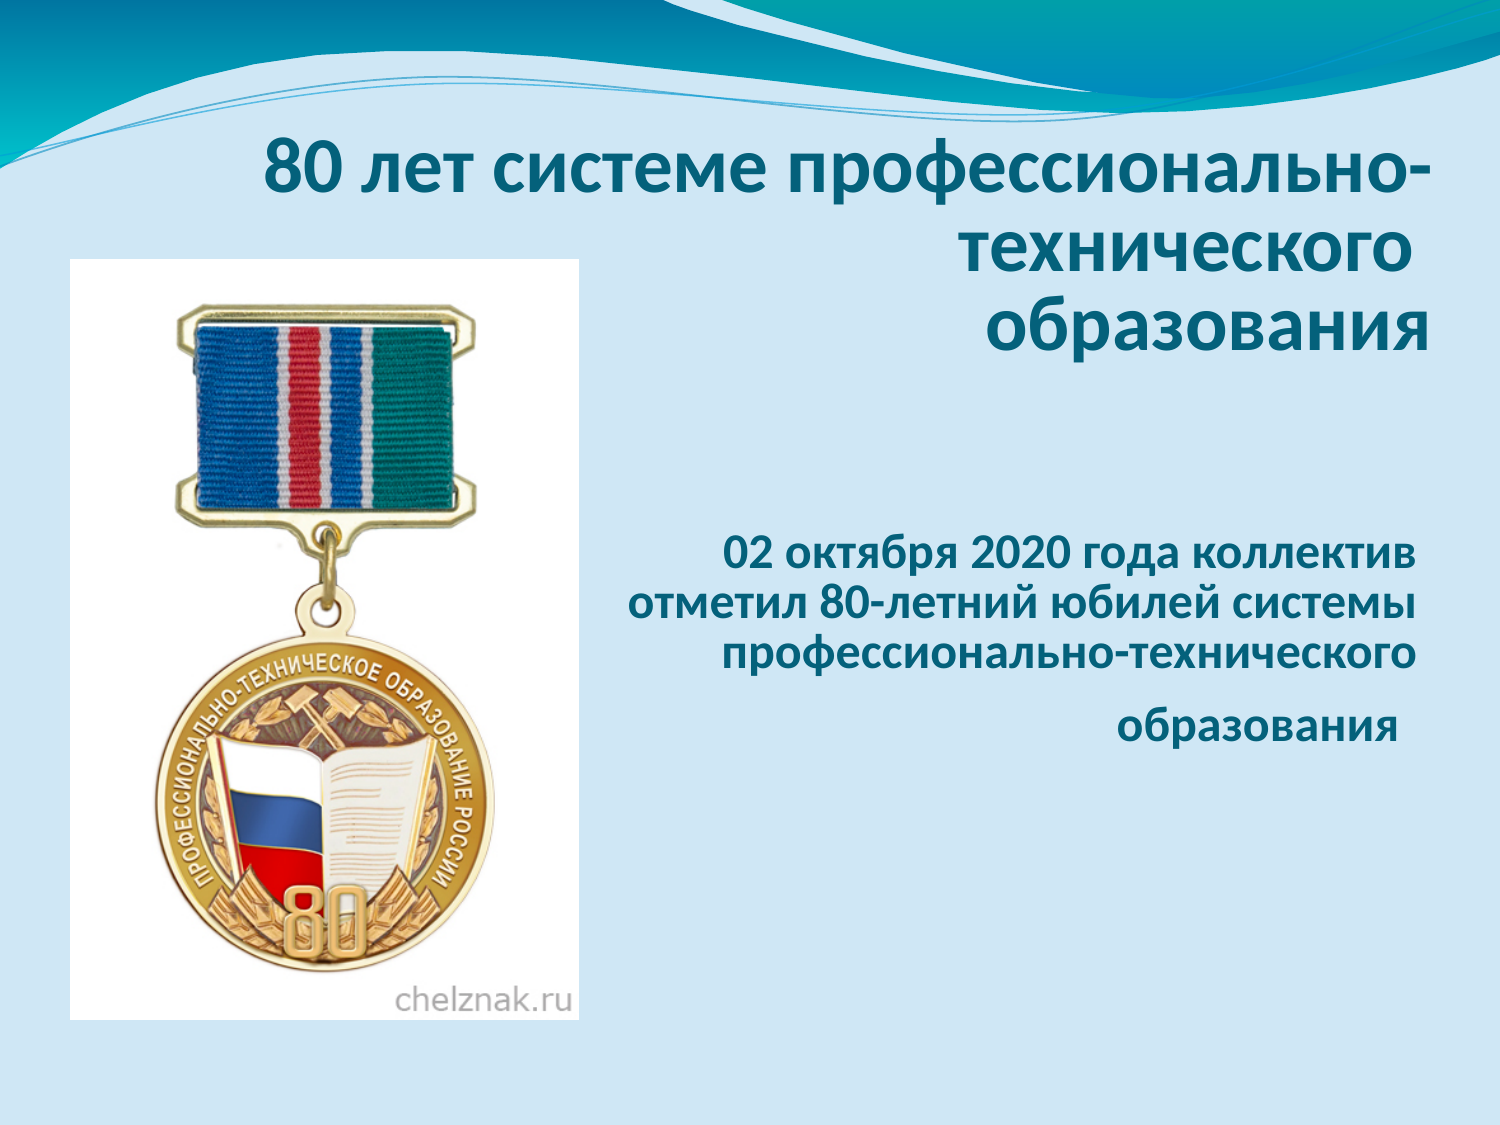

# 80 лет системе профессионально-технического образования
02 октября 2020 года коллектив отметил 80-летний юбилей системы профессионально-технического образования